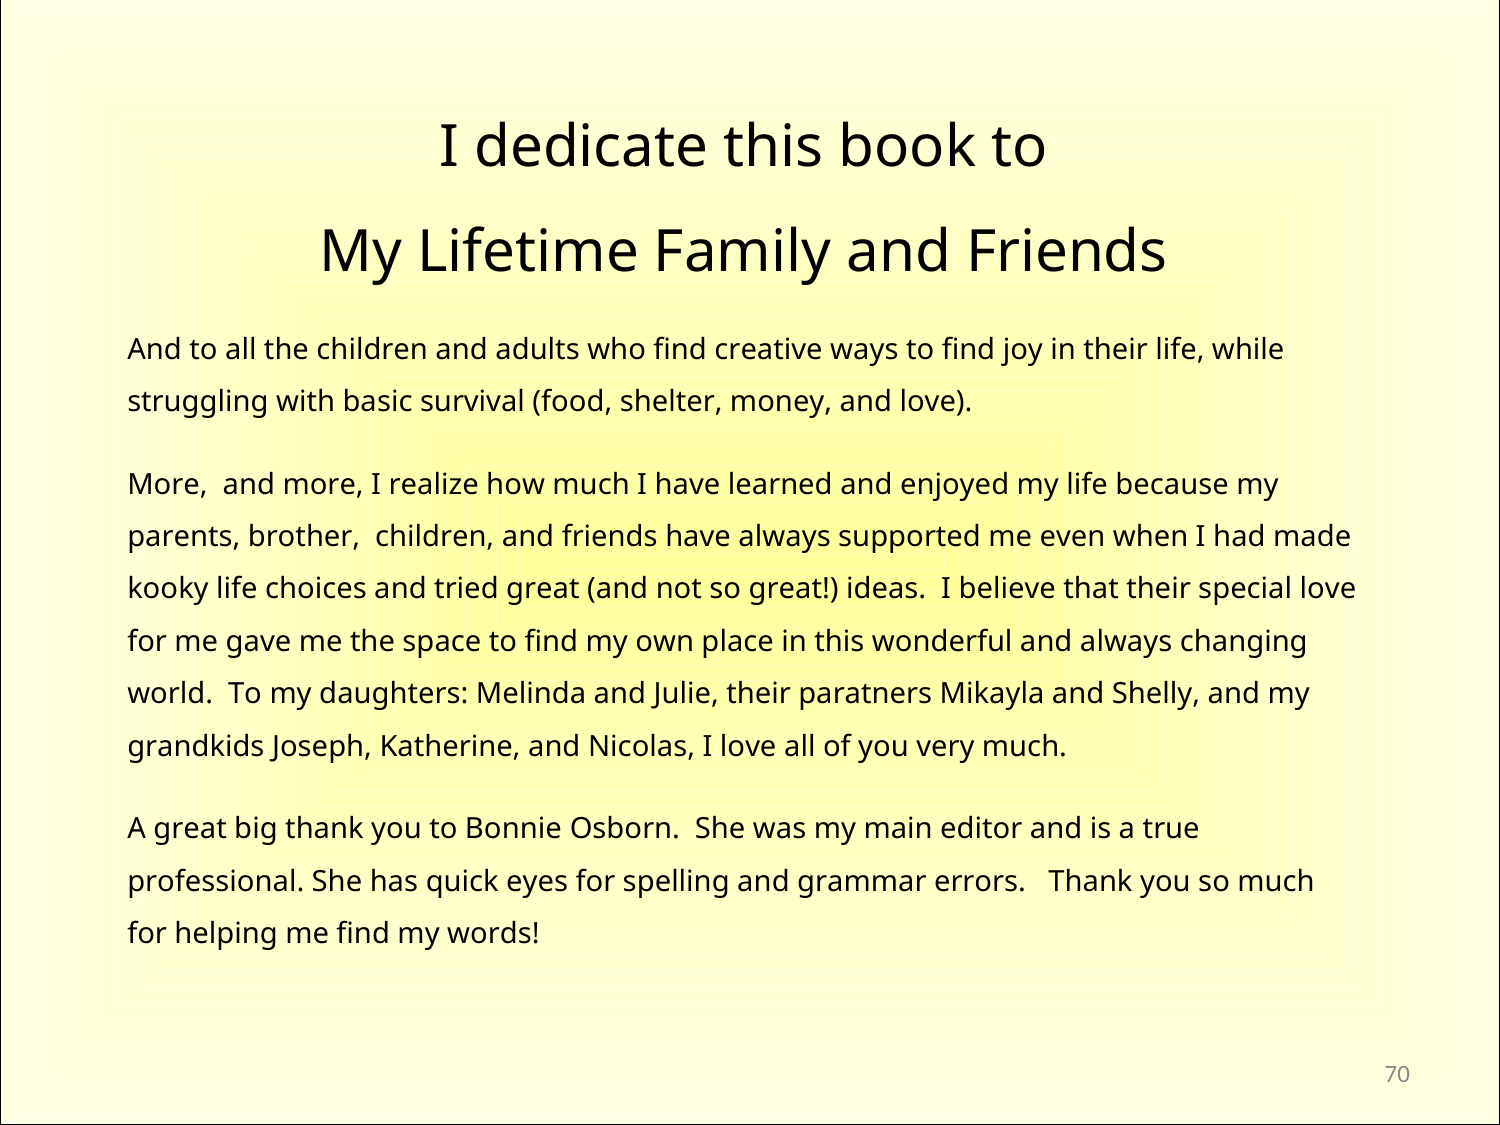

I dedicate this book to
My Lifetime Family and Friends
And to all the children and adults who find creative ways to find joy in their life, while struggling with basic survival (food, shelter, money, and love).
More, and more, I realize how much I have learned and enjoyed my life because my parents, brother, children, and friends have always supported me even when I had made kooky life choices and tried great (and not so great!) ideas. I believe that their special love for me gave me the space to find my own place in this wonderful and always changing world. To my daughters: Melinda and Julie, their paratners Mikayla and Shelly, and my grandkids Joseph, Katherine, and Nicolas, I love all of you very much.
A great big thank you to Bonnie Osborn. She was my main editor and is a true professional. She has quick eyes for spelling and grammar errors. Thank you so much for helping me find my words!